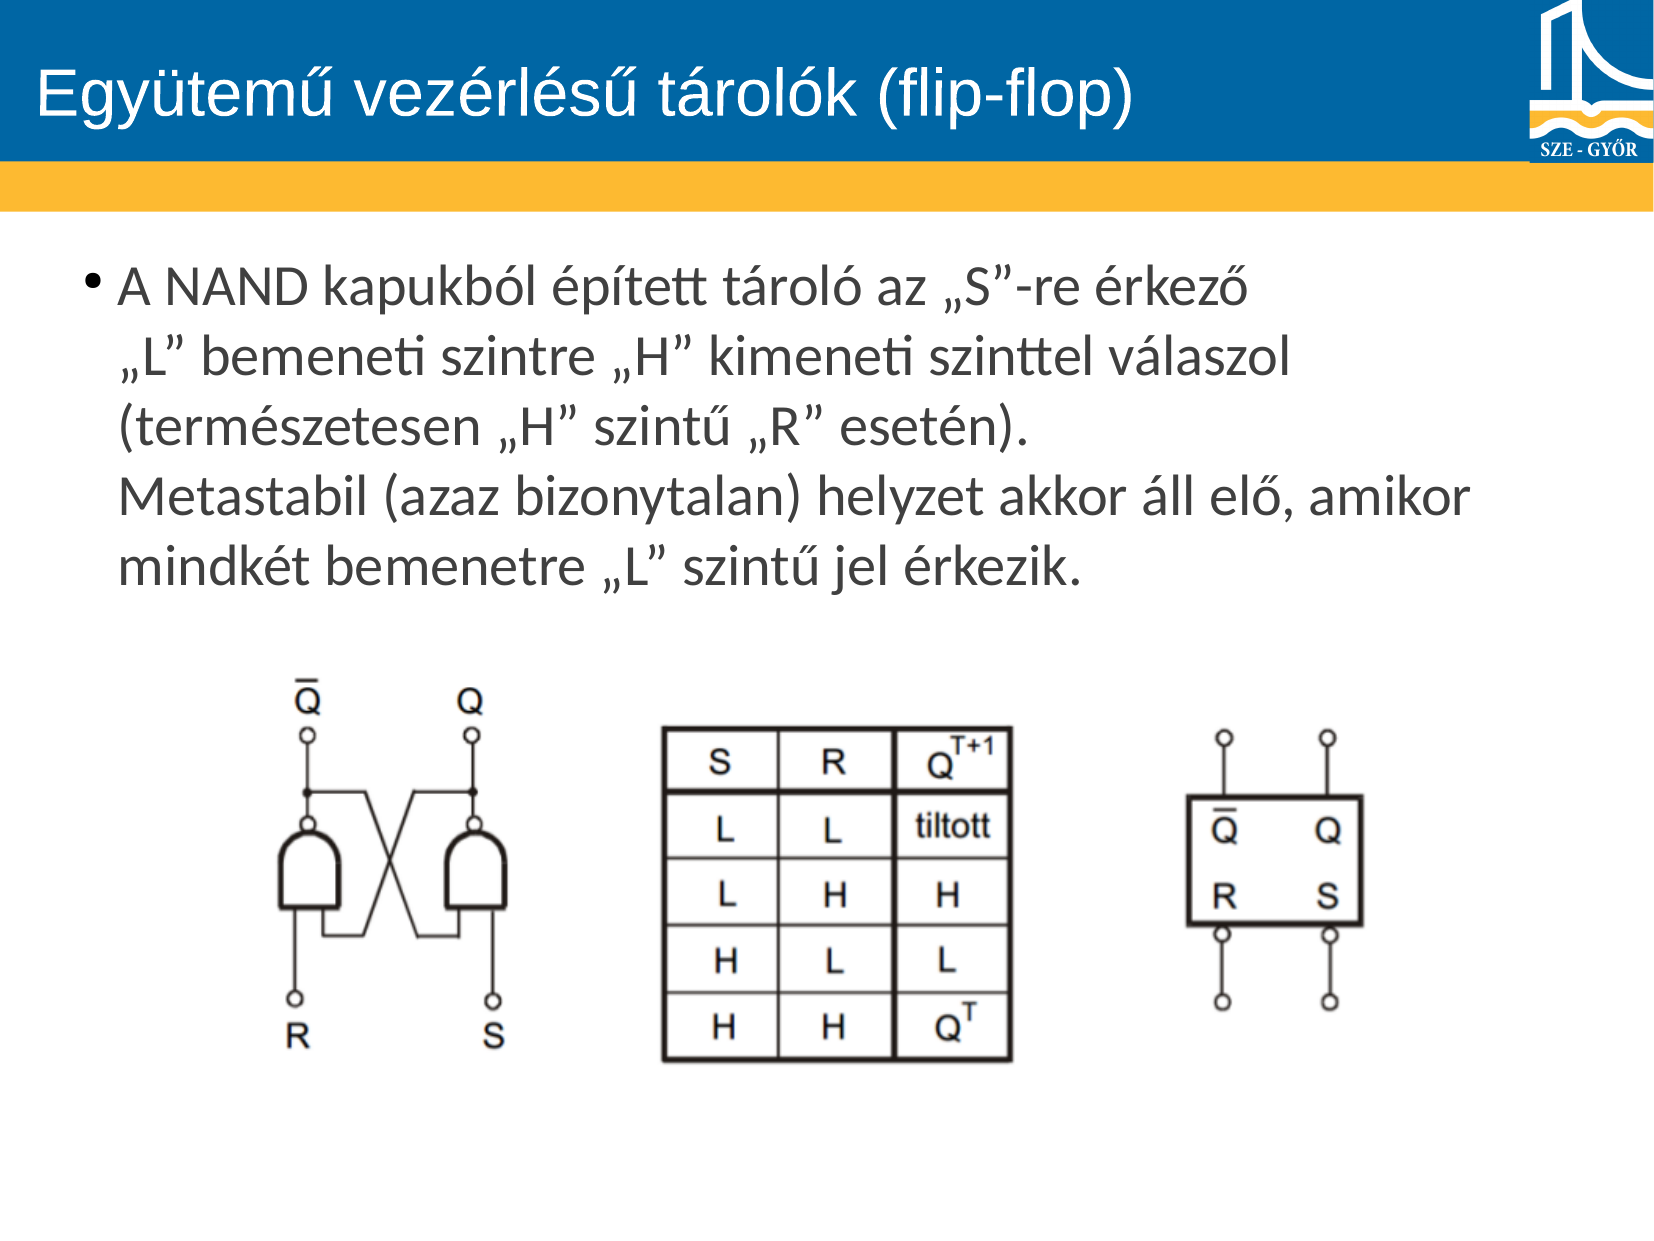

Együtemű vezérlésű tárolók (flip-flop)
A NAND kapukból épített tároló az „S”-re érkező
„L” bemeneti szintre „H” kimeneti szinttel válaszol (természetesen „H” szintű „R” esetén).
Metastabil (azaz bizonytalan) helyzet akkor áll elő, amikor mindkét bemenetre „L” szintű jel érkezik.